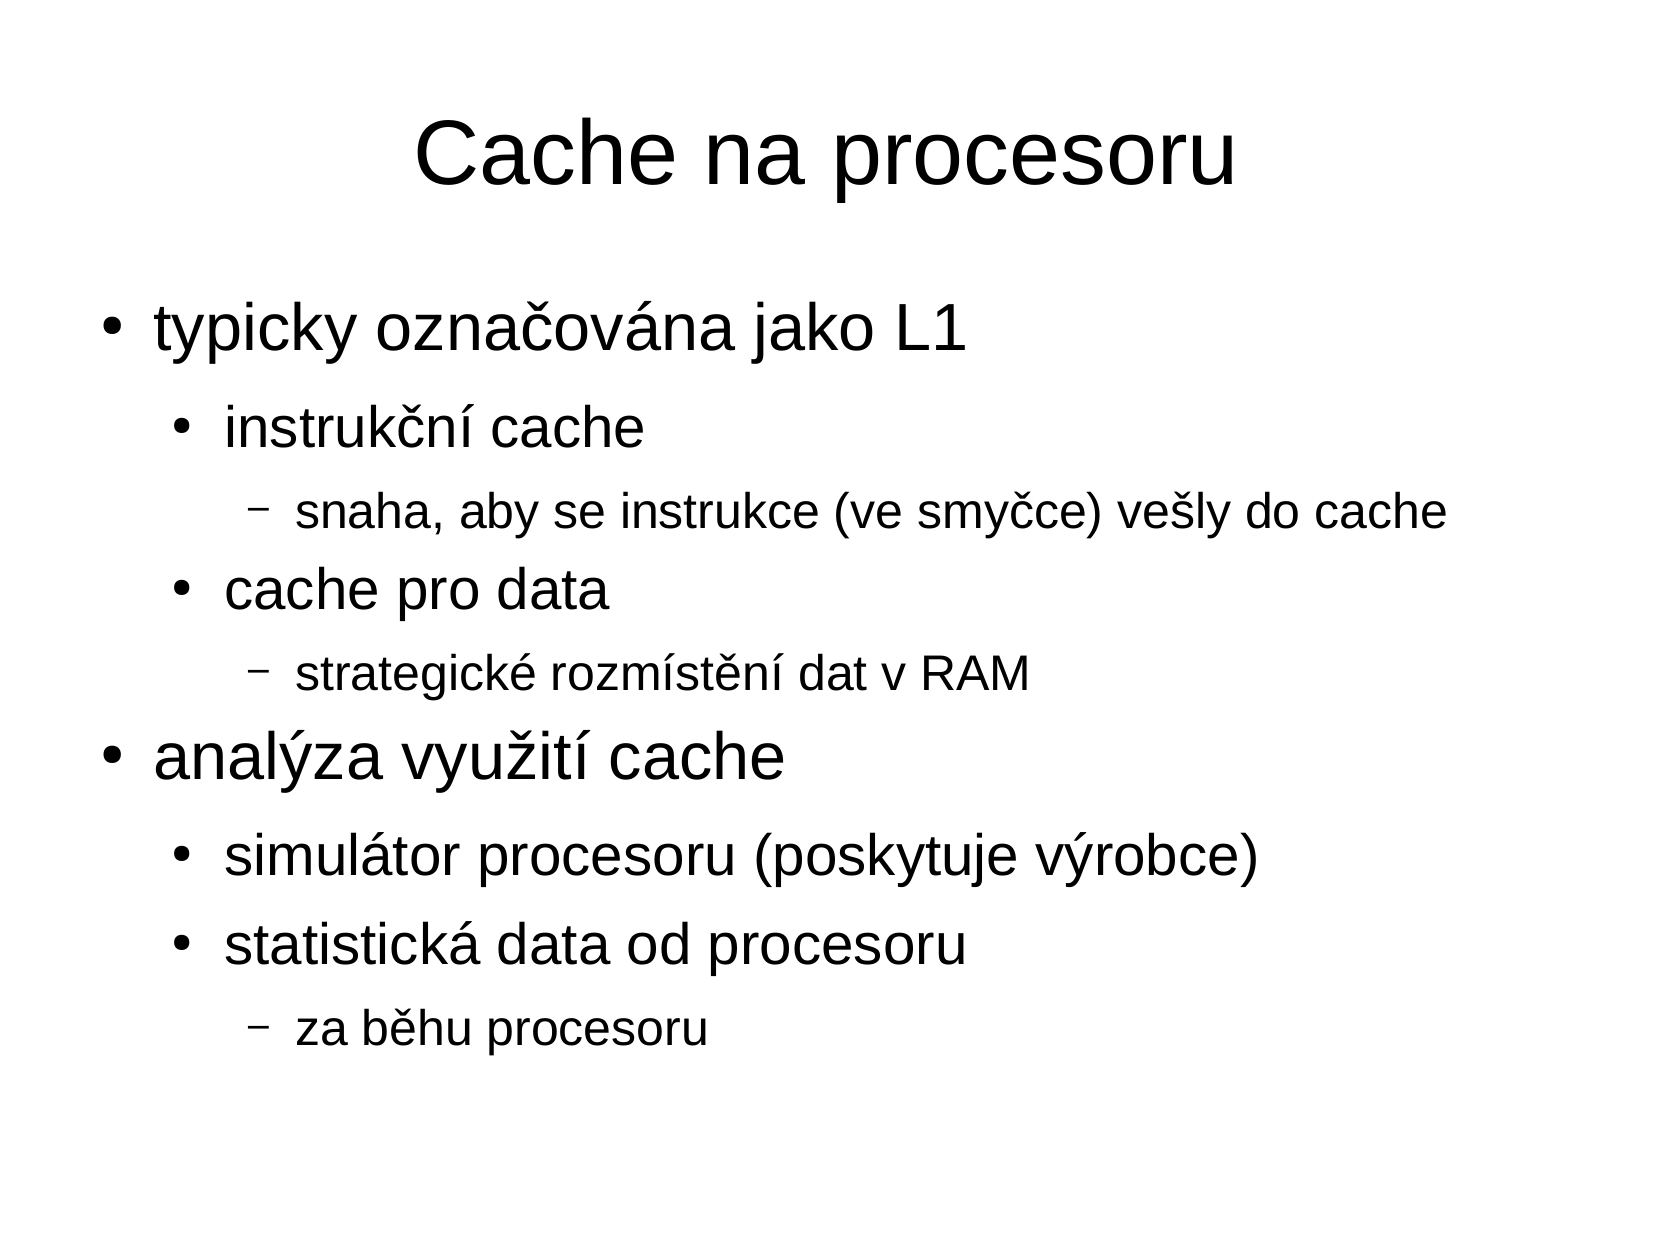

# Cache na procesoru
typicky označována jako L1
instrukční cache
snaha, aby se instrukce (ve smyčce) vešly do cache
cache pro data
strategické rozmístění dat v RAM
analýza využití cache
simulátor procesoru (poskytuje výrobce)
statistická data od procesoru
za běhu procesoru